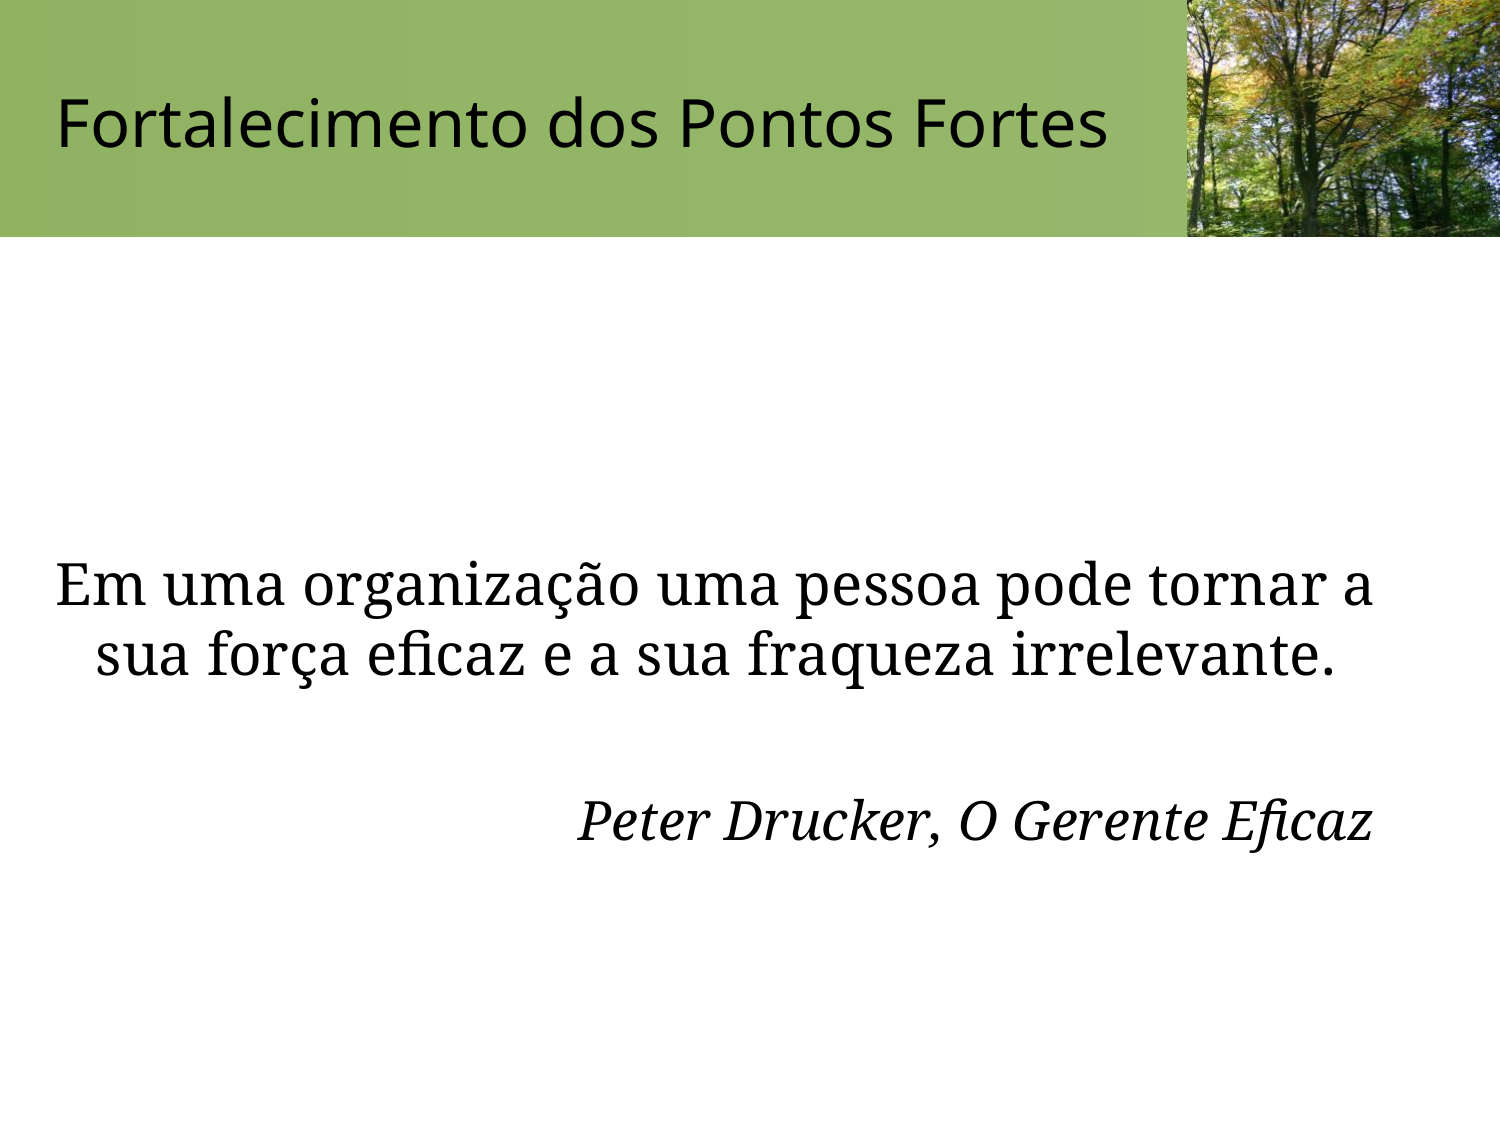

# Fortalecimento dos Pontos Fortes
Em uma organização uma pessoa pode tornar a sua força eficaz e a sua fraqueza irrelevante.
Peter Drucker, O Gerente Eficaz